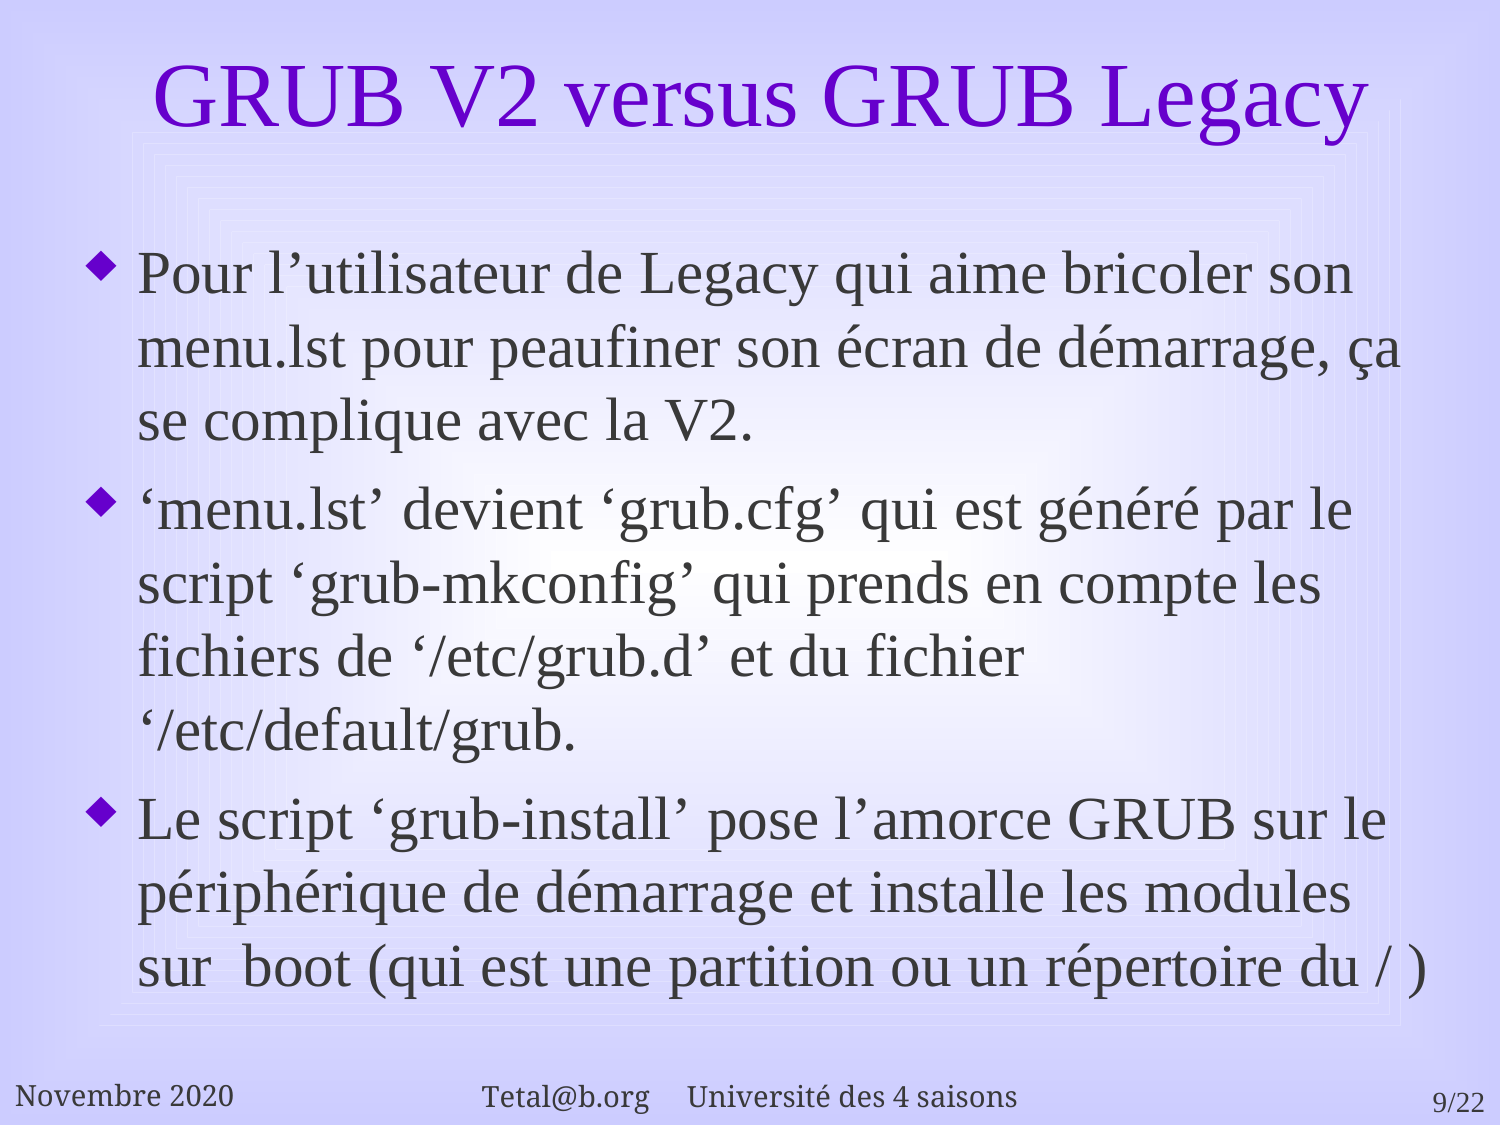

# GRUB V2 versus GRUB Legacy
Pour l’utilisateur de Legacy qui aime bricoler son menu.lst pour peaufiner son écran de démarrage, ça se complique avec la V2.
‘menu.lst’ devient ‘grub.cfg’ qui est généré par le script ‘grub-mkconfig’ qui prends en compte les fichiers de ‘/etc/grub.d’ et du fichier ‘/etc/default/grub.
Le script ‘grub-install’ pose l’amorce GRUB sur le périphérique de démarrage et installe les modules sur boot (qui est une partition ou un répertoire du / )
Novembre 2020
Tetal@b.org Université des 4 saisons
9